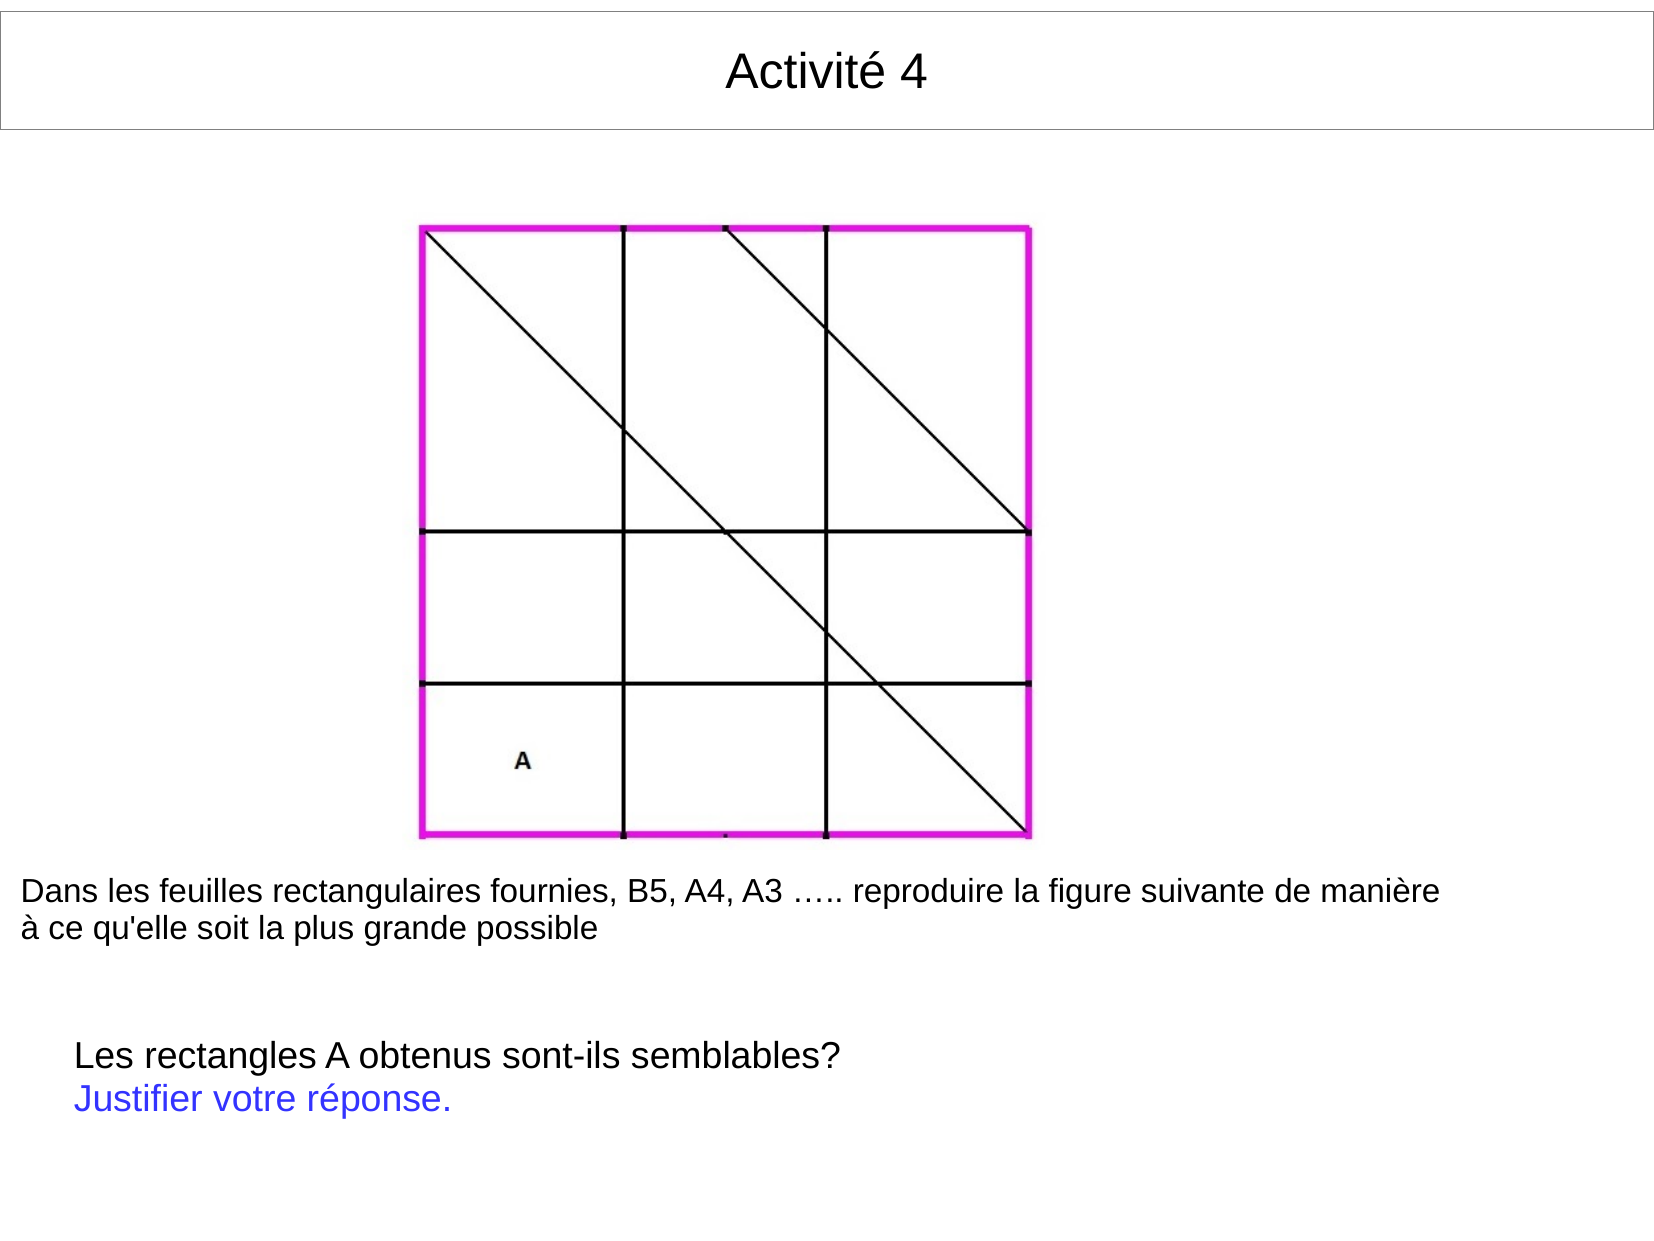

Activité 4
Dans les feuilles rectangulaires fournies, B5, A4, A3 ….. reproduire la figure suivante de manière
à ce qu'elle soit la plus grande possible
Les rectangles A obtenus sont-ils semblables?
Justifier votre réponse.